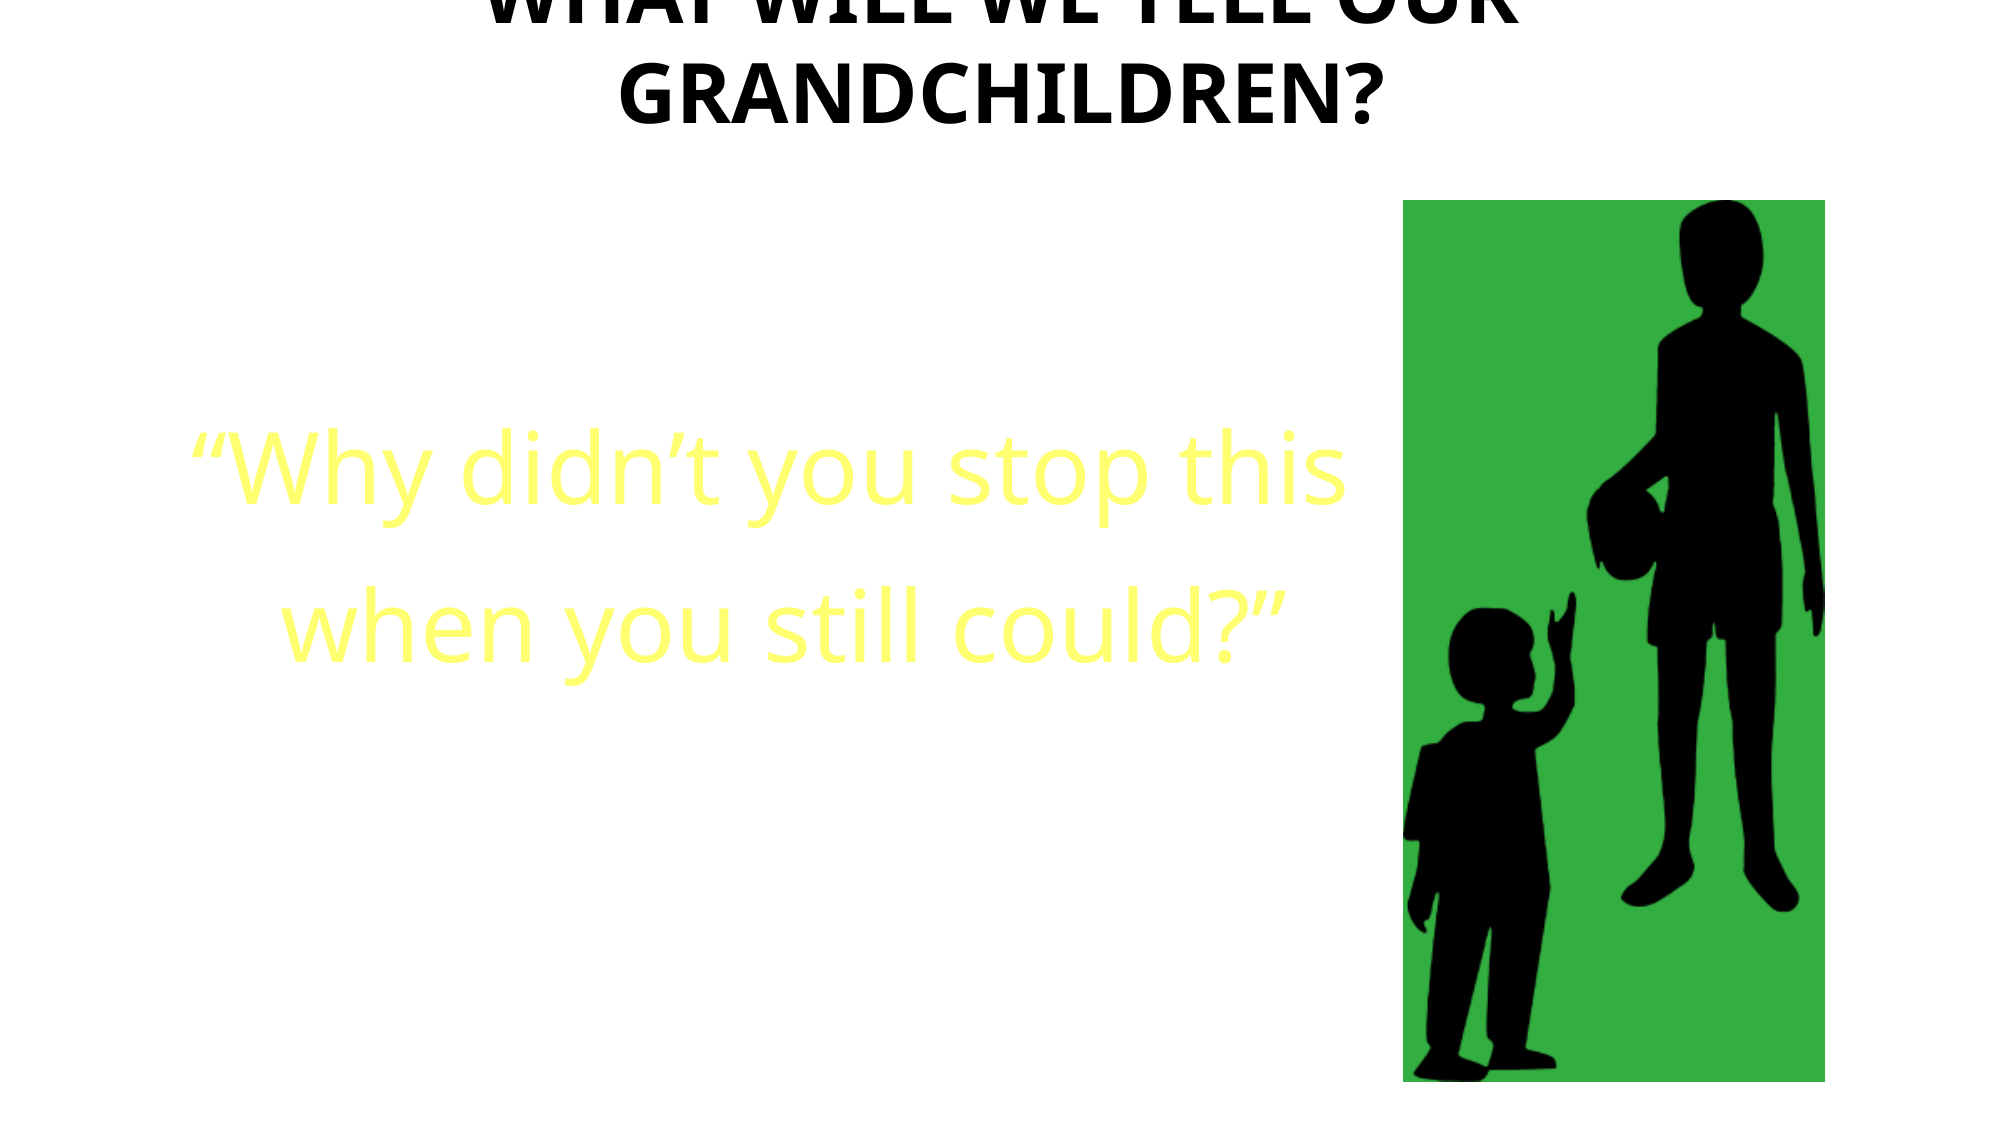

WHAT WILL WE TELL OUR GRANDCHILDREN?
“Why didn’t you stop this
when you still could?”